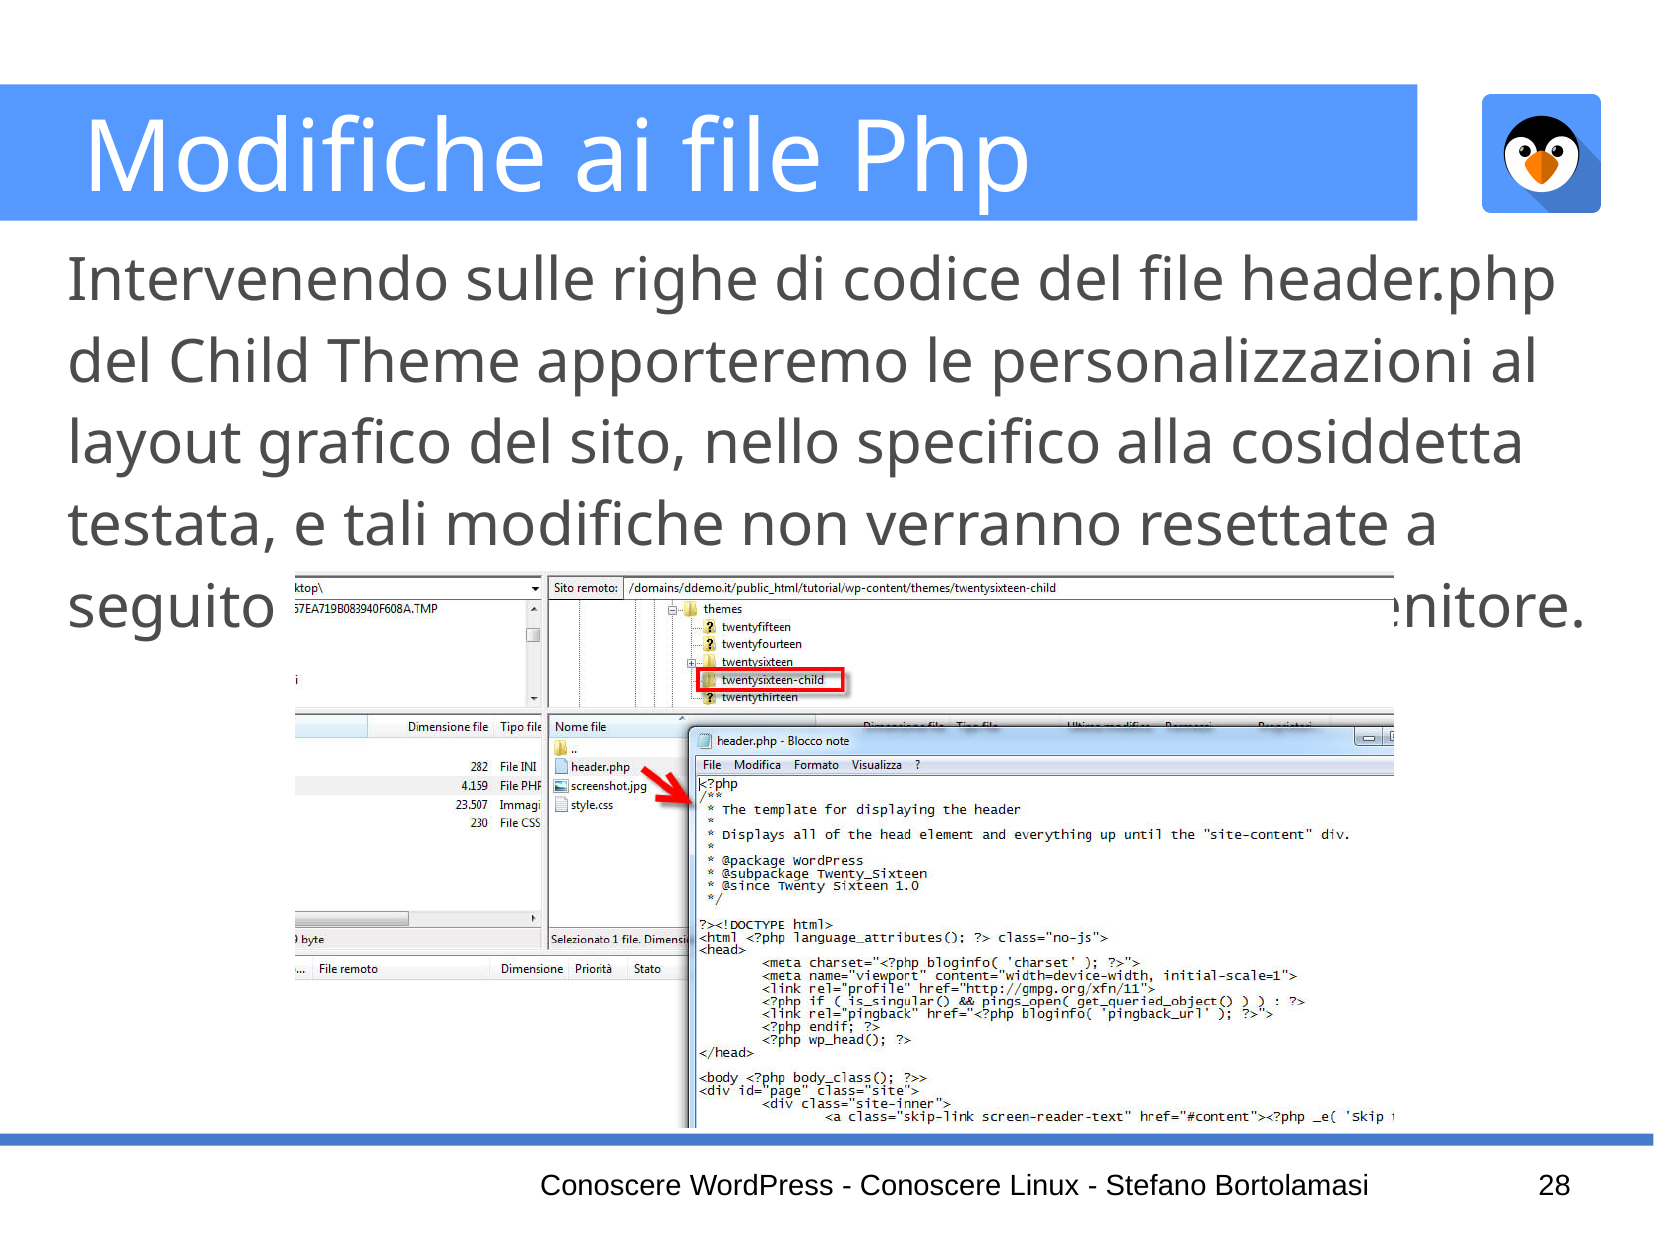

# Modifiche ai file Php
Intervenendo sulle righe di codice del file header.php del Child Theme apporteremo le personalizzazioni al layout grafico del sito, nello specifico alla cosiddetta testata, e tali modifiche non verranno resettate a seguito dei normali aggiornamenti del tema Genitore.
Conoscere WordPress - Conoscere Linux - Stefano Bortolamasi
28